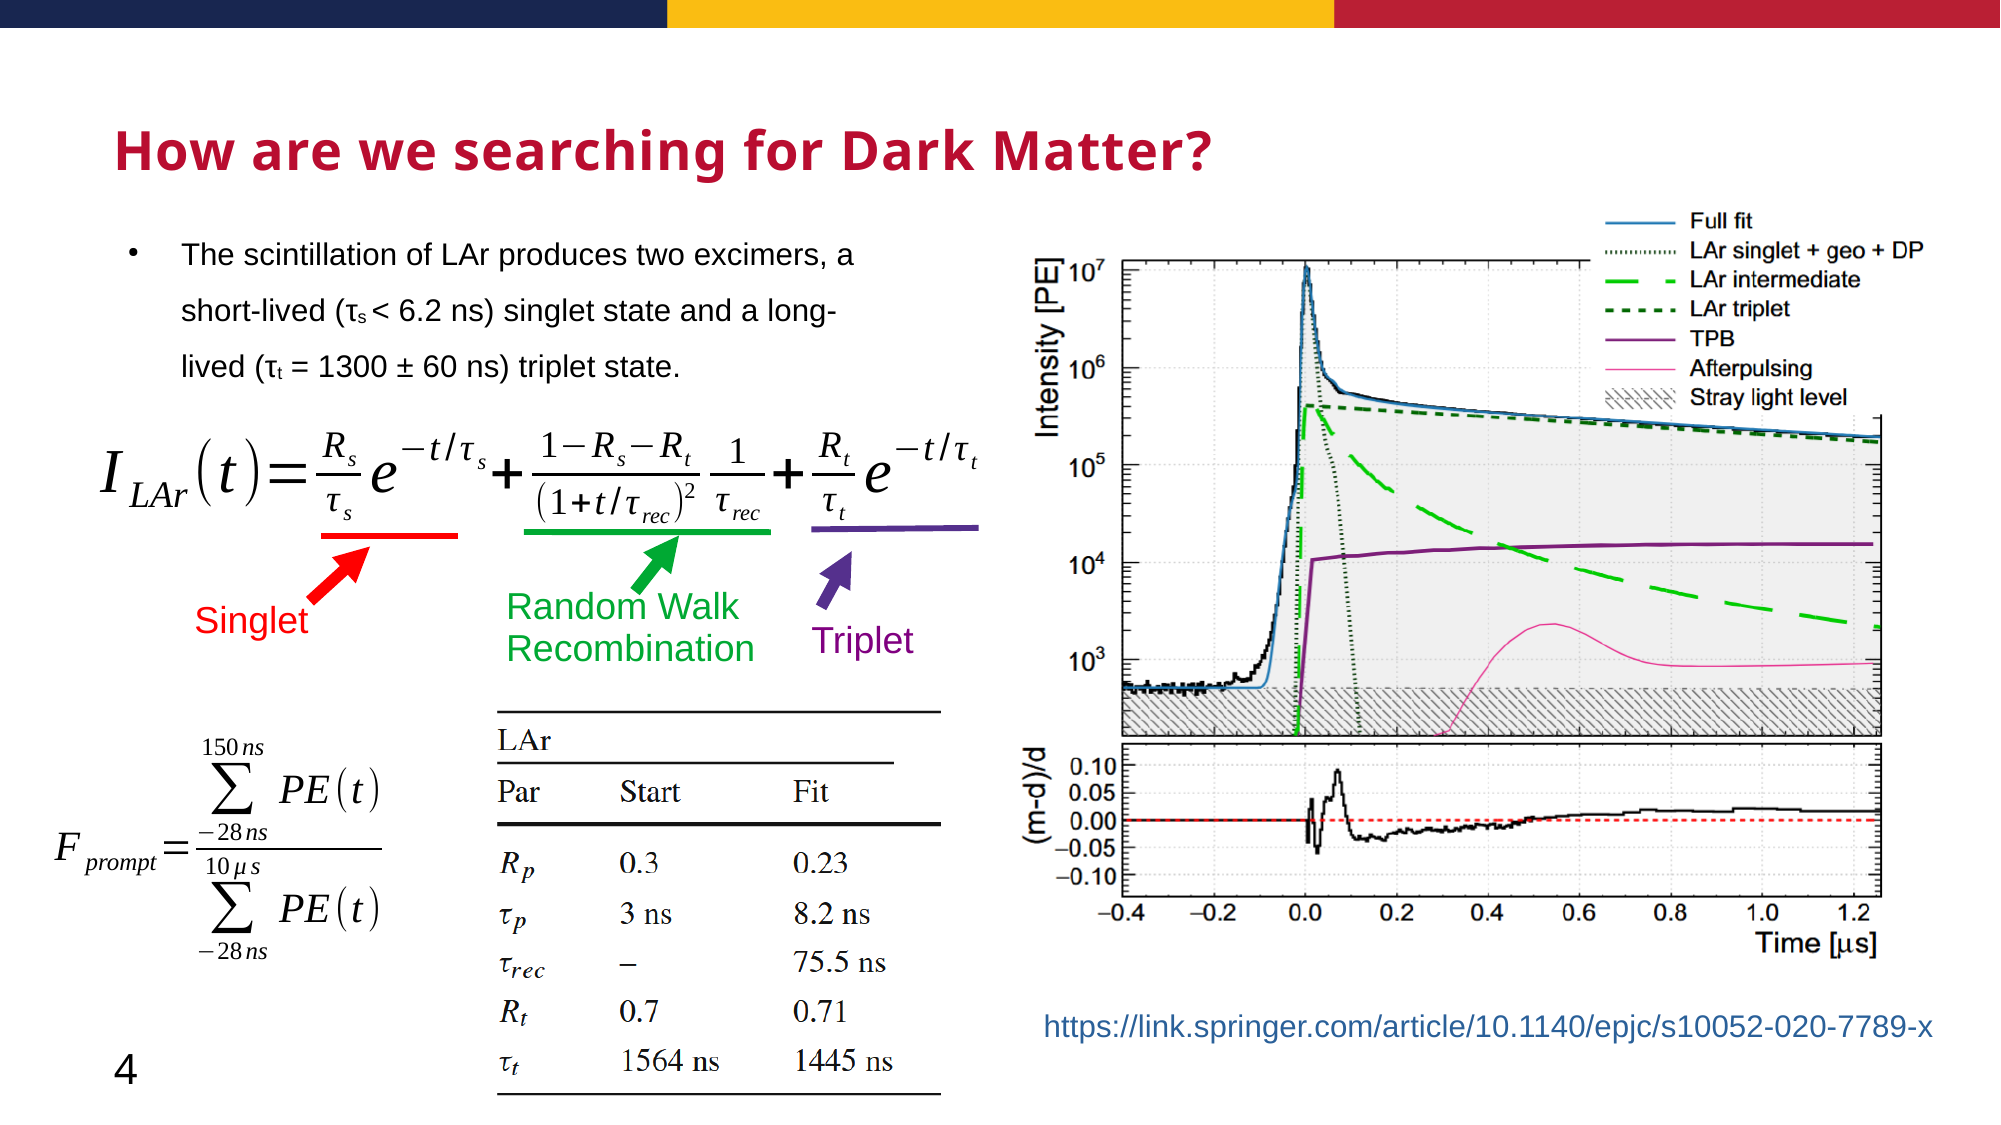

# How are we searching for Dark Matter?
The scintillation of LAr produces two excimers, a short-lived (τs < 6.2 ns) singlet state and a long-lived (τt = 1300 ± 60 ns) triplet state.
Random Walk
Recombination
Singlet
Triplet
https://link.springer.com/article/10.1140/epjc/s10052-020-7789-x